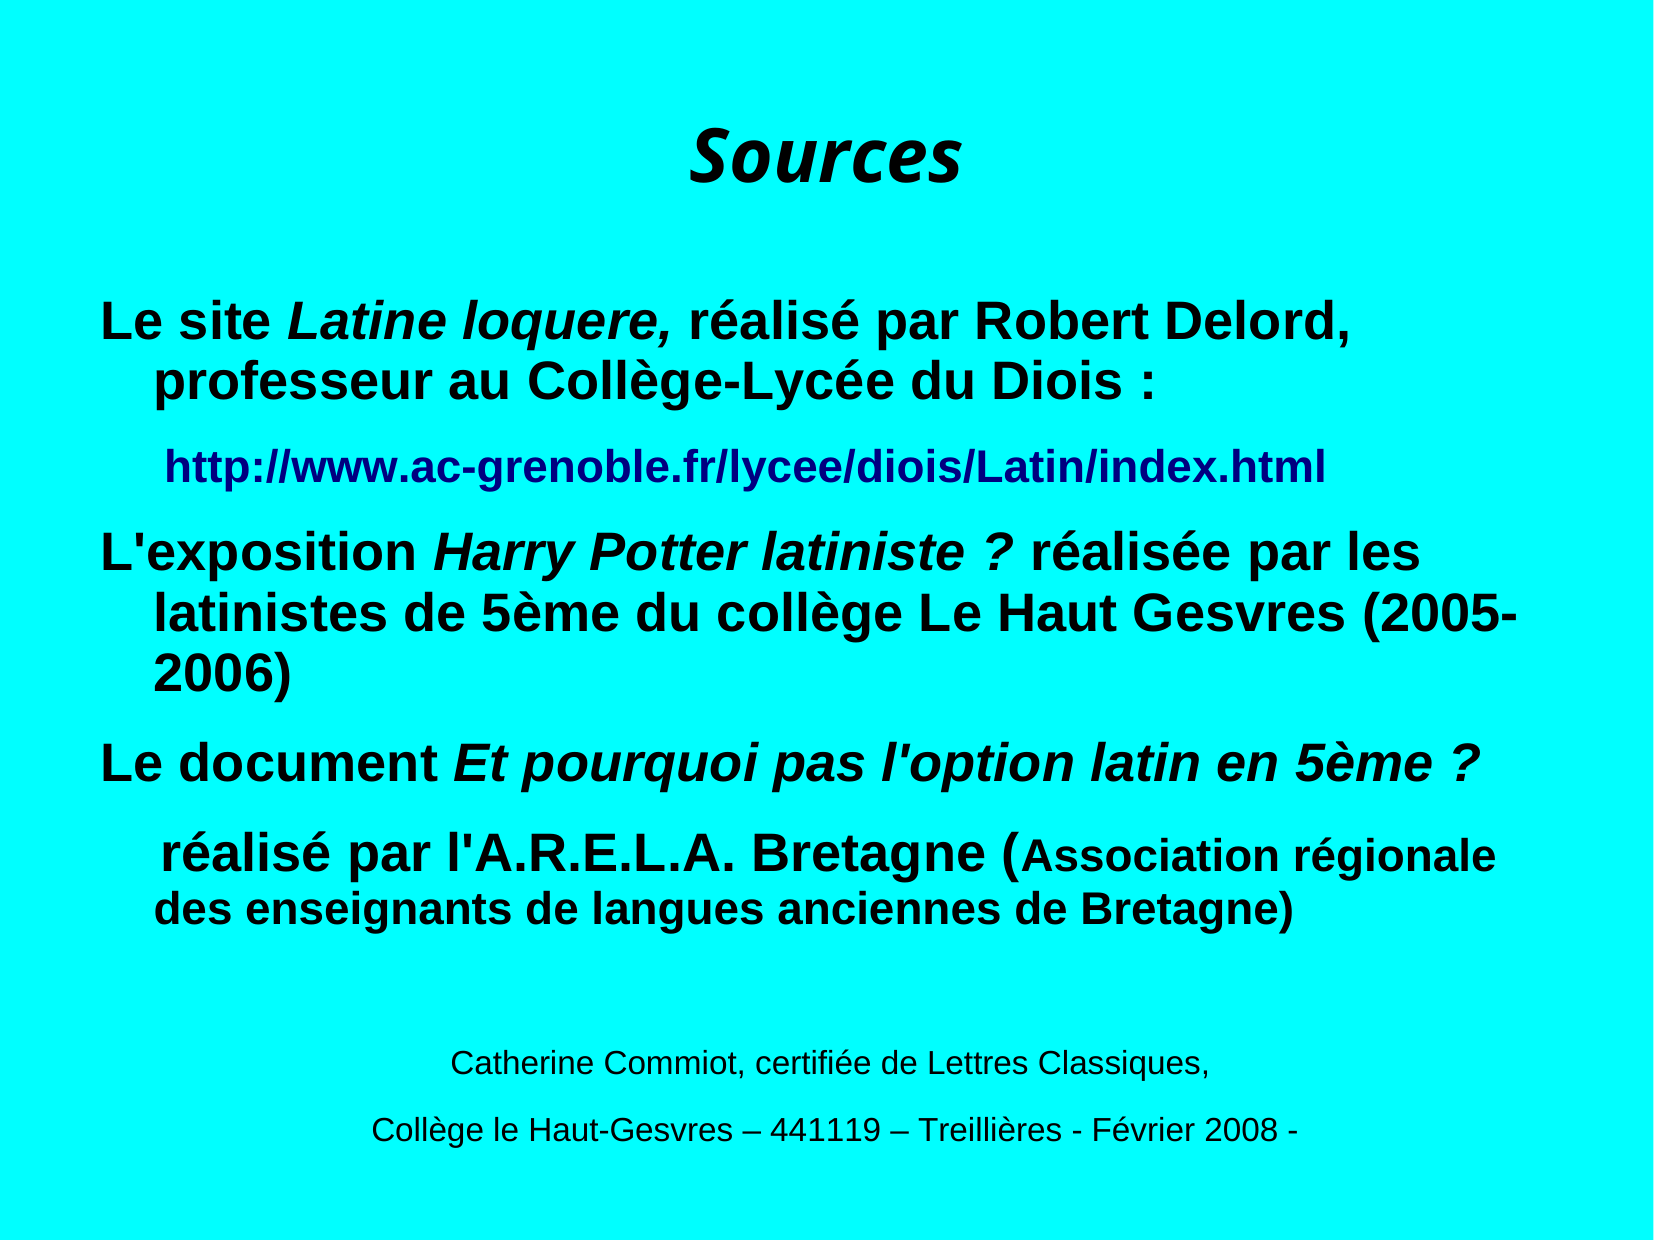

# Sources
Le site Latine loquere, réalisé par Robert Delord, professeur au Collège-Lycée du Diois :
 http://www.ac-grenoble.fr/lycee/diois/Latin/index.html
L'exposition Harry Potter latiniste ? réalisée par les latinistes de 5ème du collège Le Haut Gesvres (2005-2006)
Le document Et pourquoi pas l'option latin en 5ème ?
 réalisé par l'A.R.E.L.A. Bretagne (Association régionale des enseignants de langues anciennes de Bretagne)
Catherine Commiot, certifiée de Lettres Classiques,
Collège le Haut-Gesvres – 441119 – Treillières - Février 2008 -